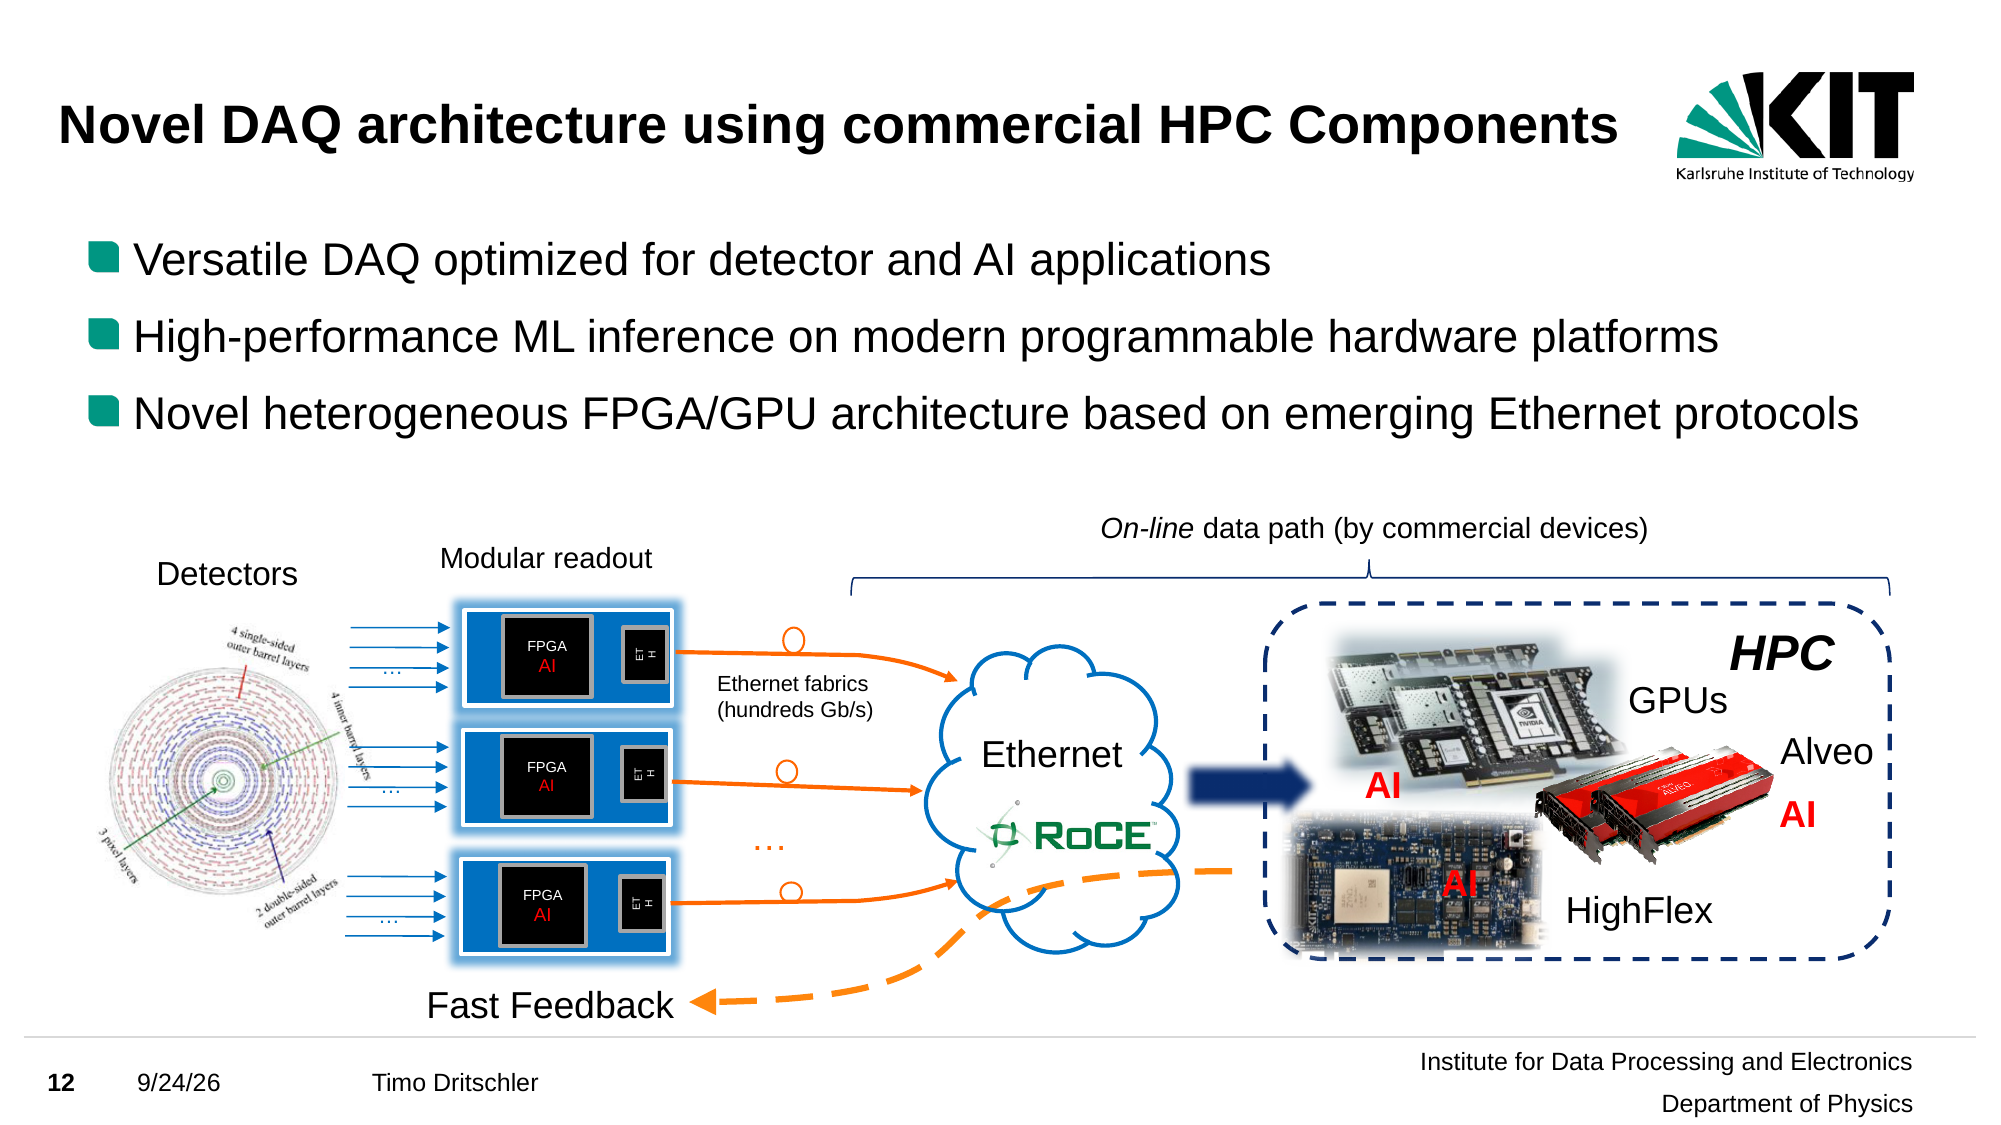

# Novel DAQ architecture using commercial HPC Components
Versatile DAQ optimized for detector and AI applications
High-performance ML inference on modern programmable hardware platforms
Novel heterogeneous FPGA/GPU architecture based on emerging Ethernet protocols
On-line data path (by commercial devices)
Modular readout
Detectors
FPGA
AI
ETH
HPC
…
Ethernet fabrics
(hundreds Gb/s)
GPUs
Alveo
AI
Ethernet
FPGA
AI
ETH
…
AI
…
AI
FPGA
AI
ETH
…
HighFlex
Fast Feedback